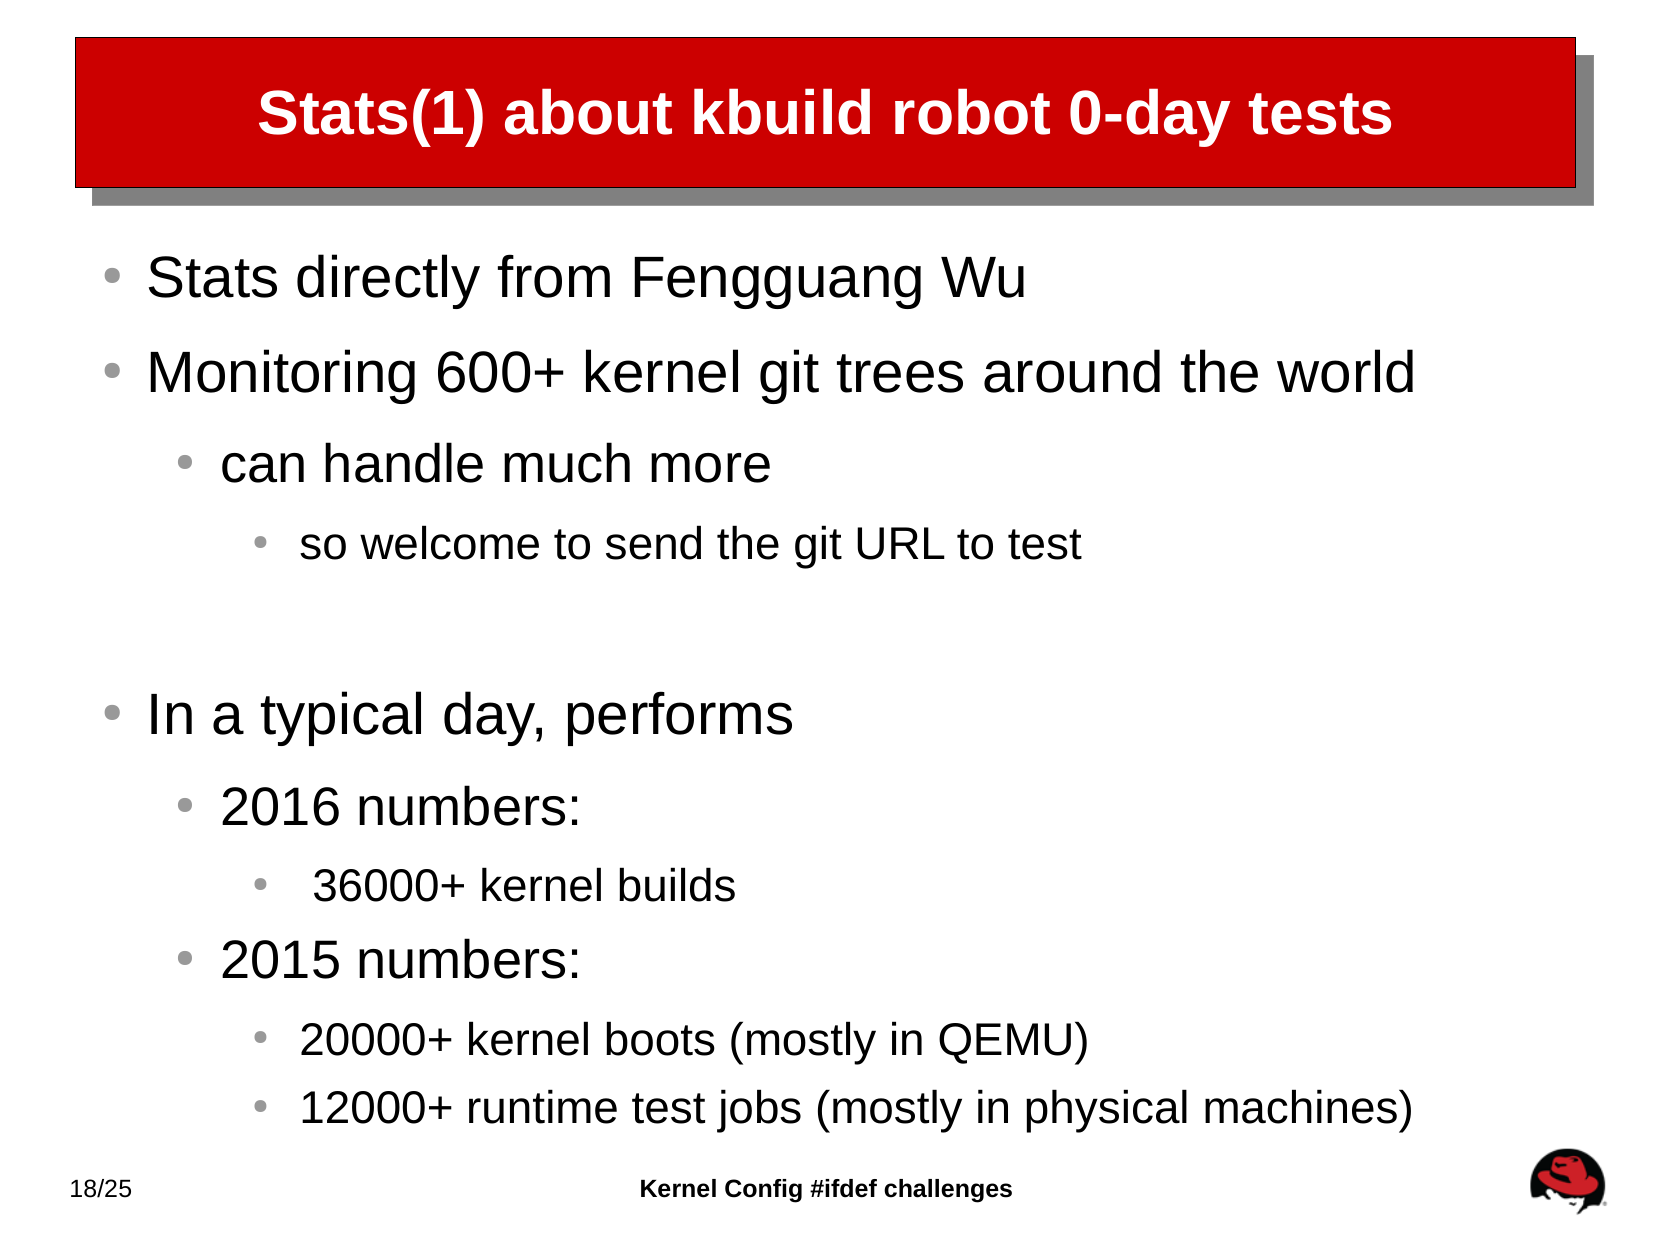

# Stats(1) about kbuild robot 0-day tests
Stats directly from Fengguang Wu
Monitoring 600+ kernel git trees around the world
can handle much more
so welcome to send the git URL to test
In a typical day, performs
2016 numbers:
 36000+ kernel builds
2015 numbers:
20000+ kernel boots (mostly in QEMU)
12000+ runtime test jobs (mostly in physical machines)